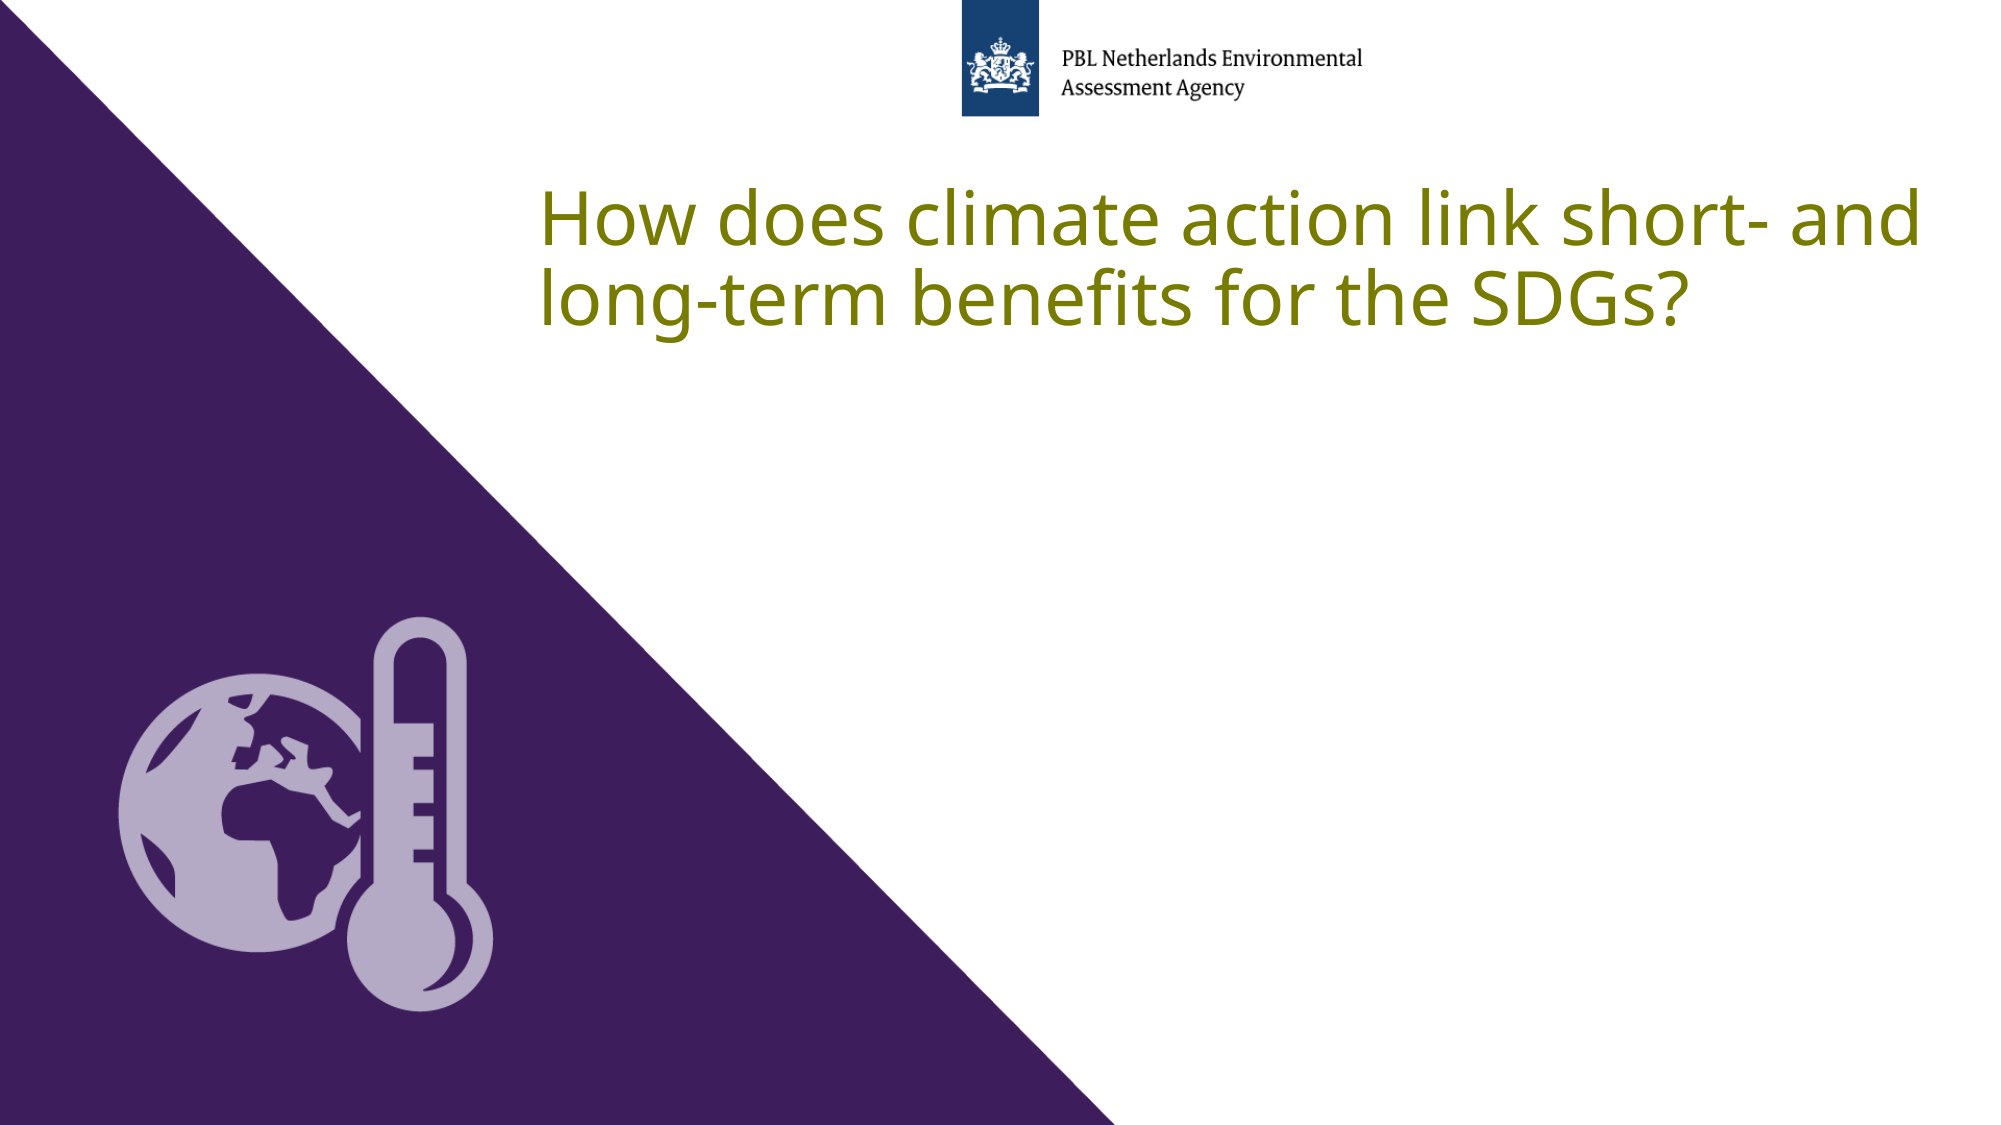

# How does climate action link short- and long-term benefits for the SDGs?